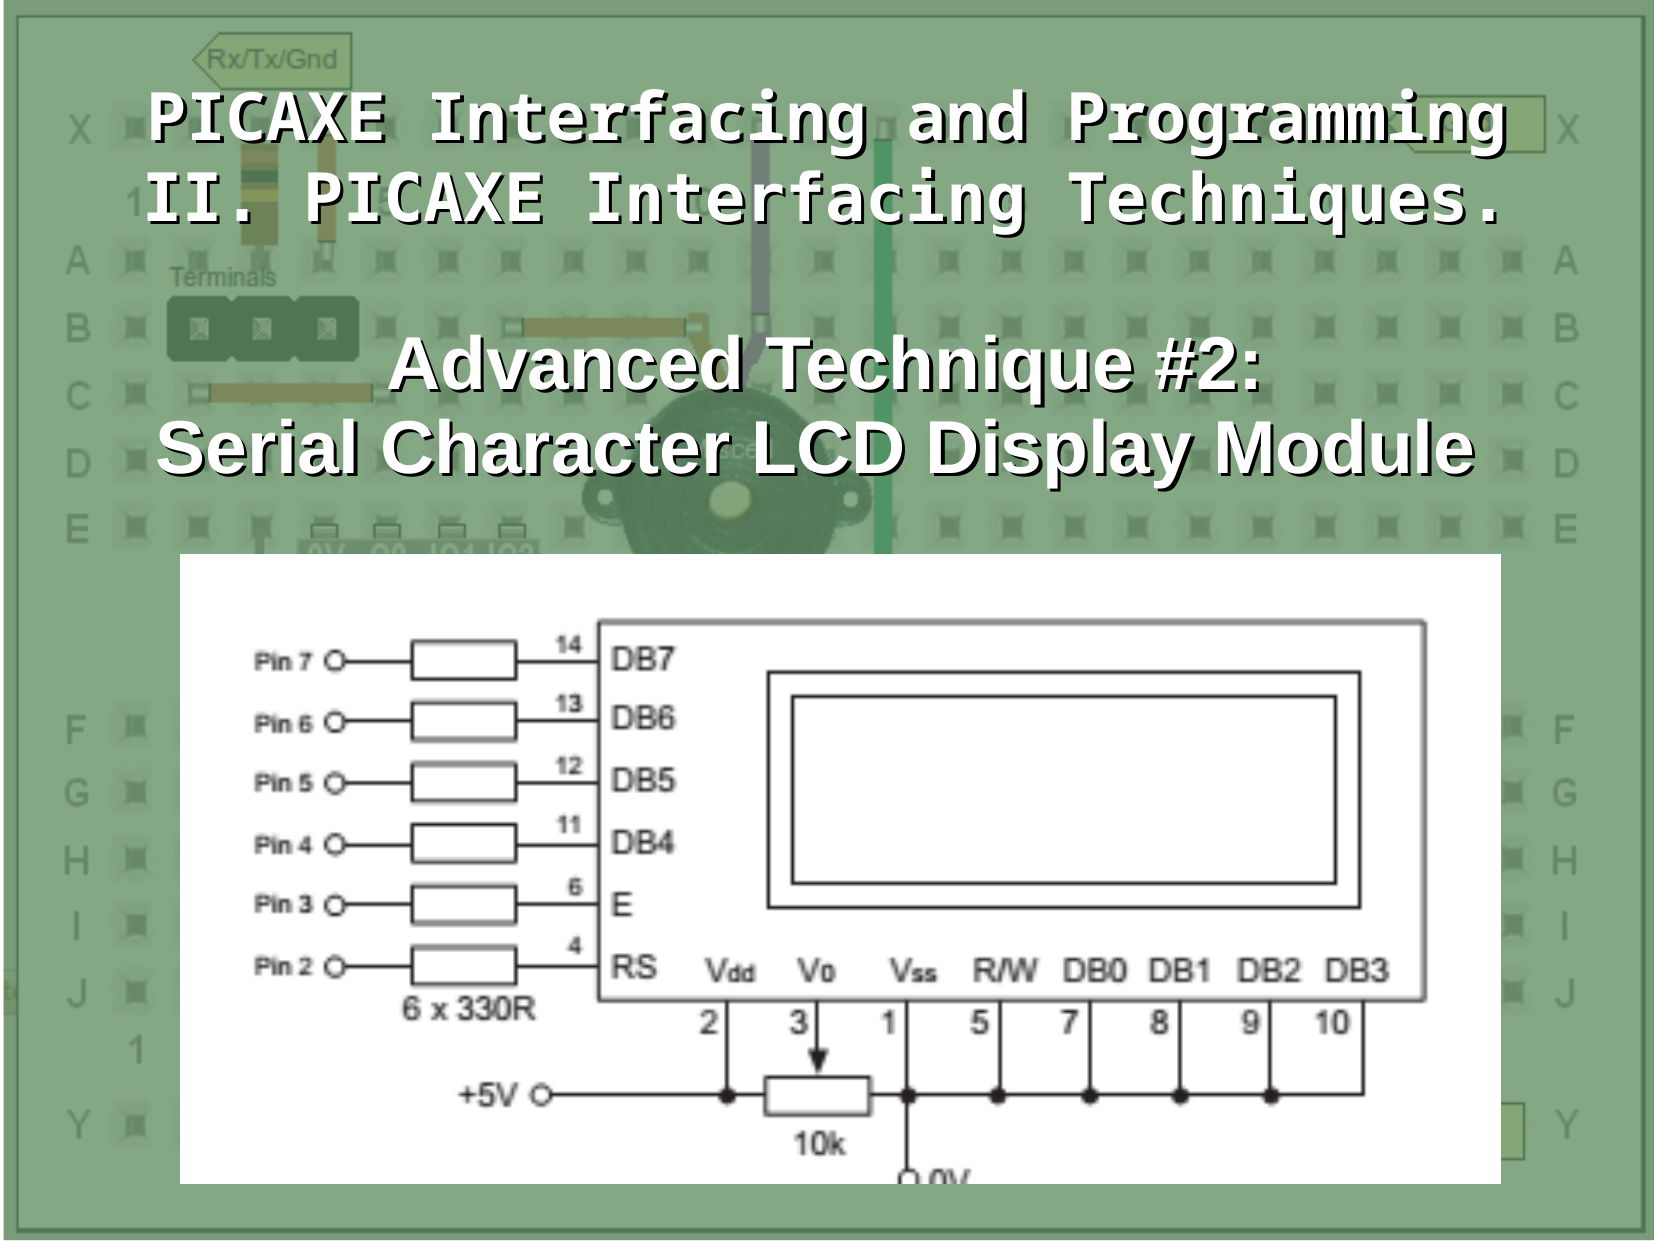

# PICAXE Interfacing and Programming II. PICAXE Interfacing Techniques.
 Advanced Technique #2:
Serial Character LCD Display Module